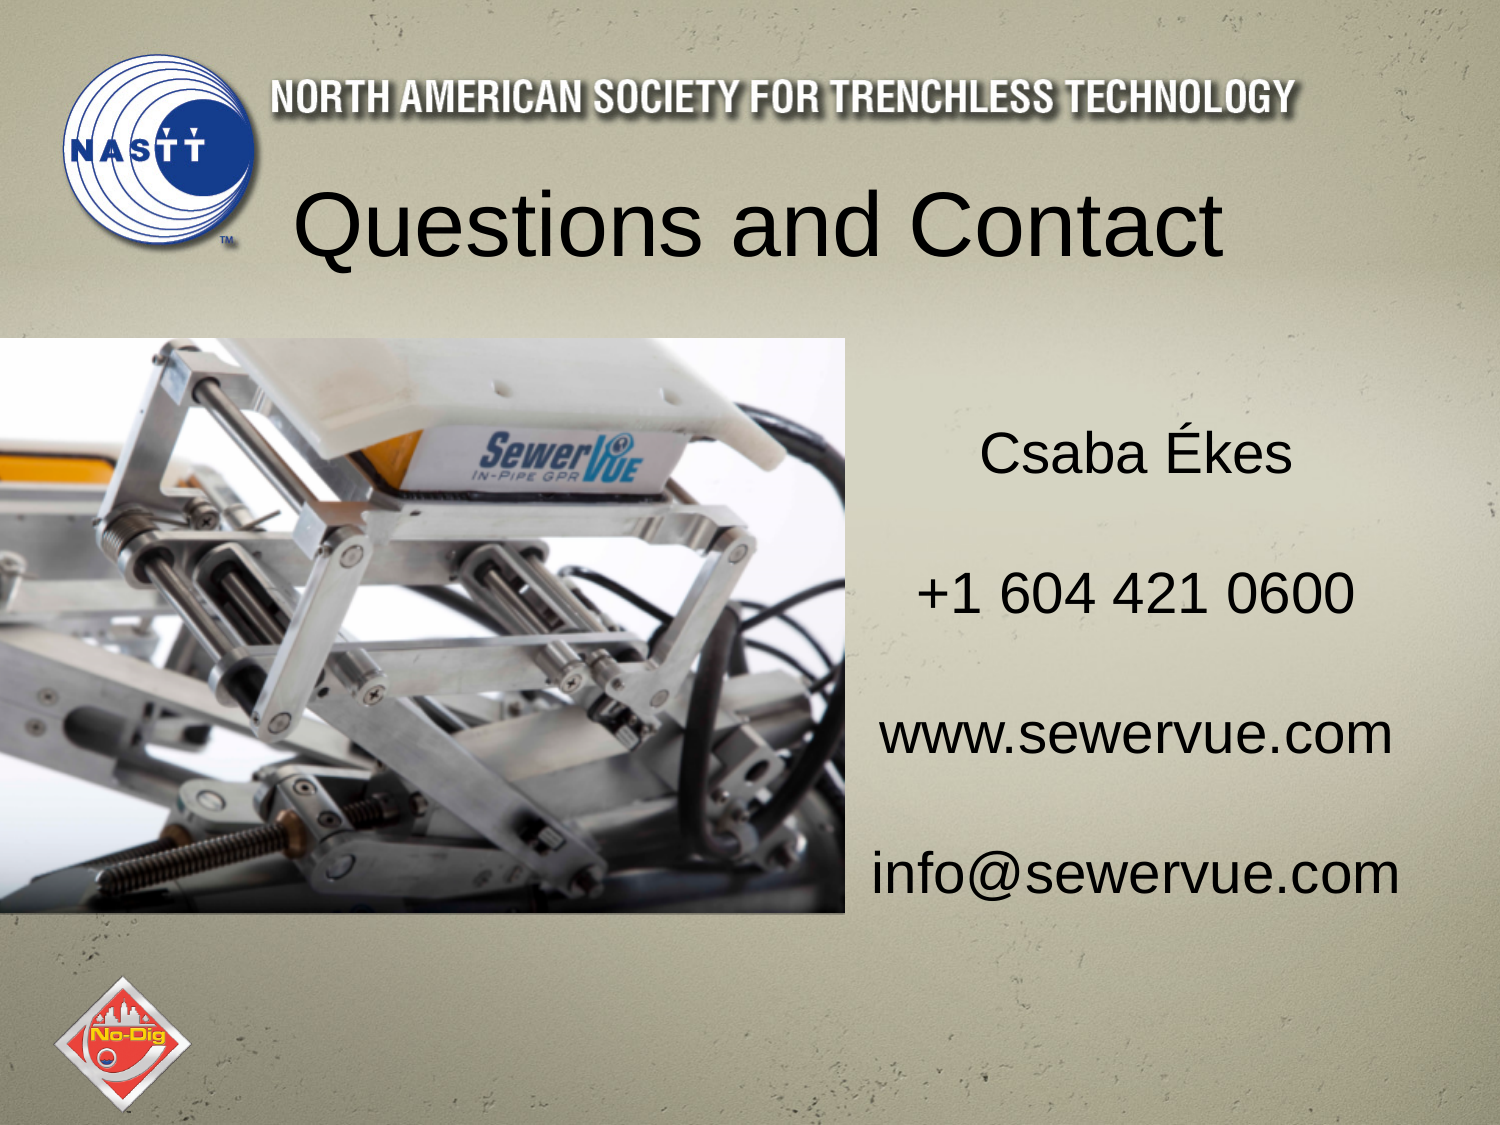

Questions and Contact
Csaba Ékes
+1 604 421 0600
www.sewervue.com
info@sewervue.com